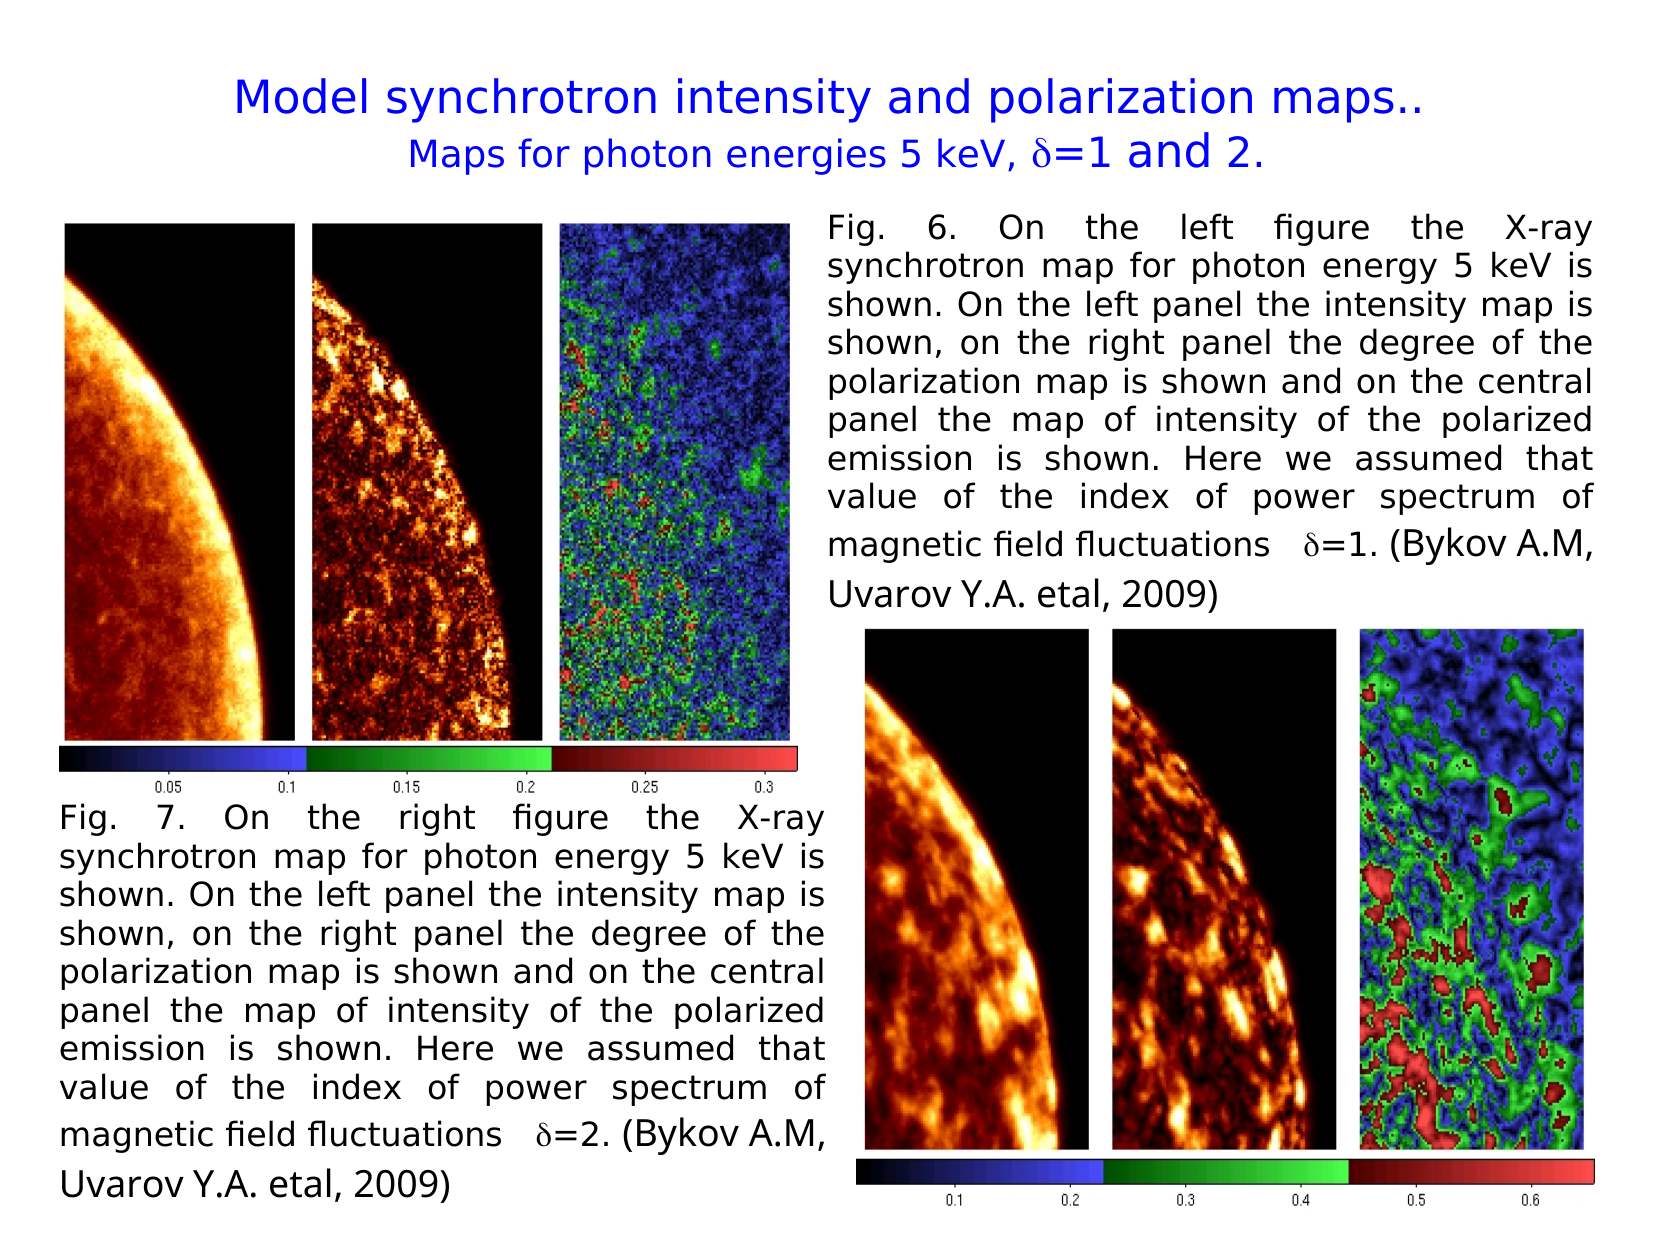

# Model synchrotron intensity and polarization maps.. Maps for photon energies 5 keV, =1 and 2.
Fig. 6. On the left figure the X-ray synchrotron map for photon energy 5 keV is shown. On the left panel the intensity map is shown, on the right panel the degree of the polarization map is shown and on the central panel the map of intensity of the polarized emission is shown. Here we assumed that value of the index of power spectrum of magnetic field fluctuations =1. (Bykov A.M, Uvarov Y.A. etal, 2009)
Fig. 7. On the right figure the X-ray synchrotron map for photon energy 5 keV is shown. On the left panel the intensity map is shown, on the right panel the degree of the polarization map is shown and on the central panel the map of intensity of the polarized emission is shown. Here we assumed that value of the index of power spectrum of magnetic field fluctuations =2. (Bykov A.M, Uvarov Y.A. etal, 2009)